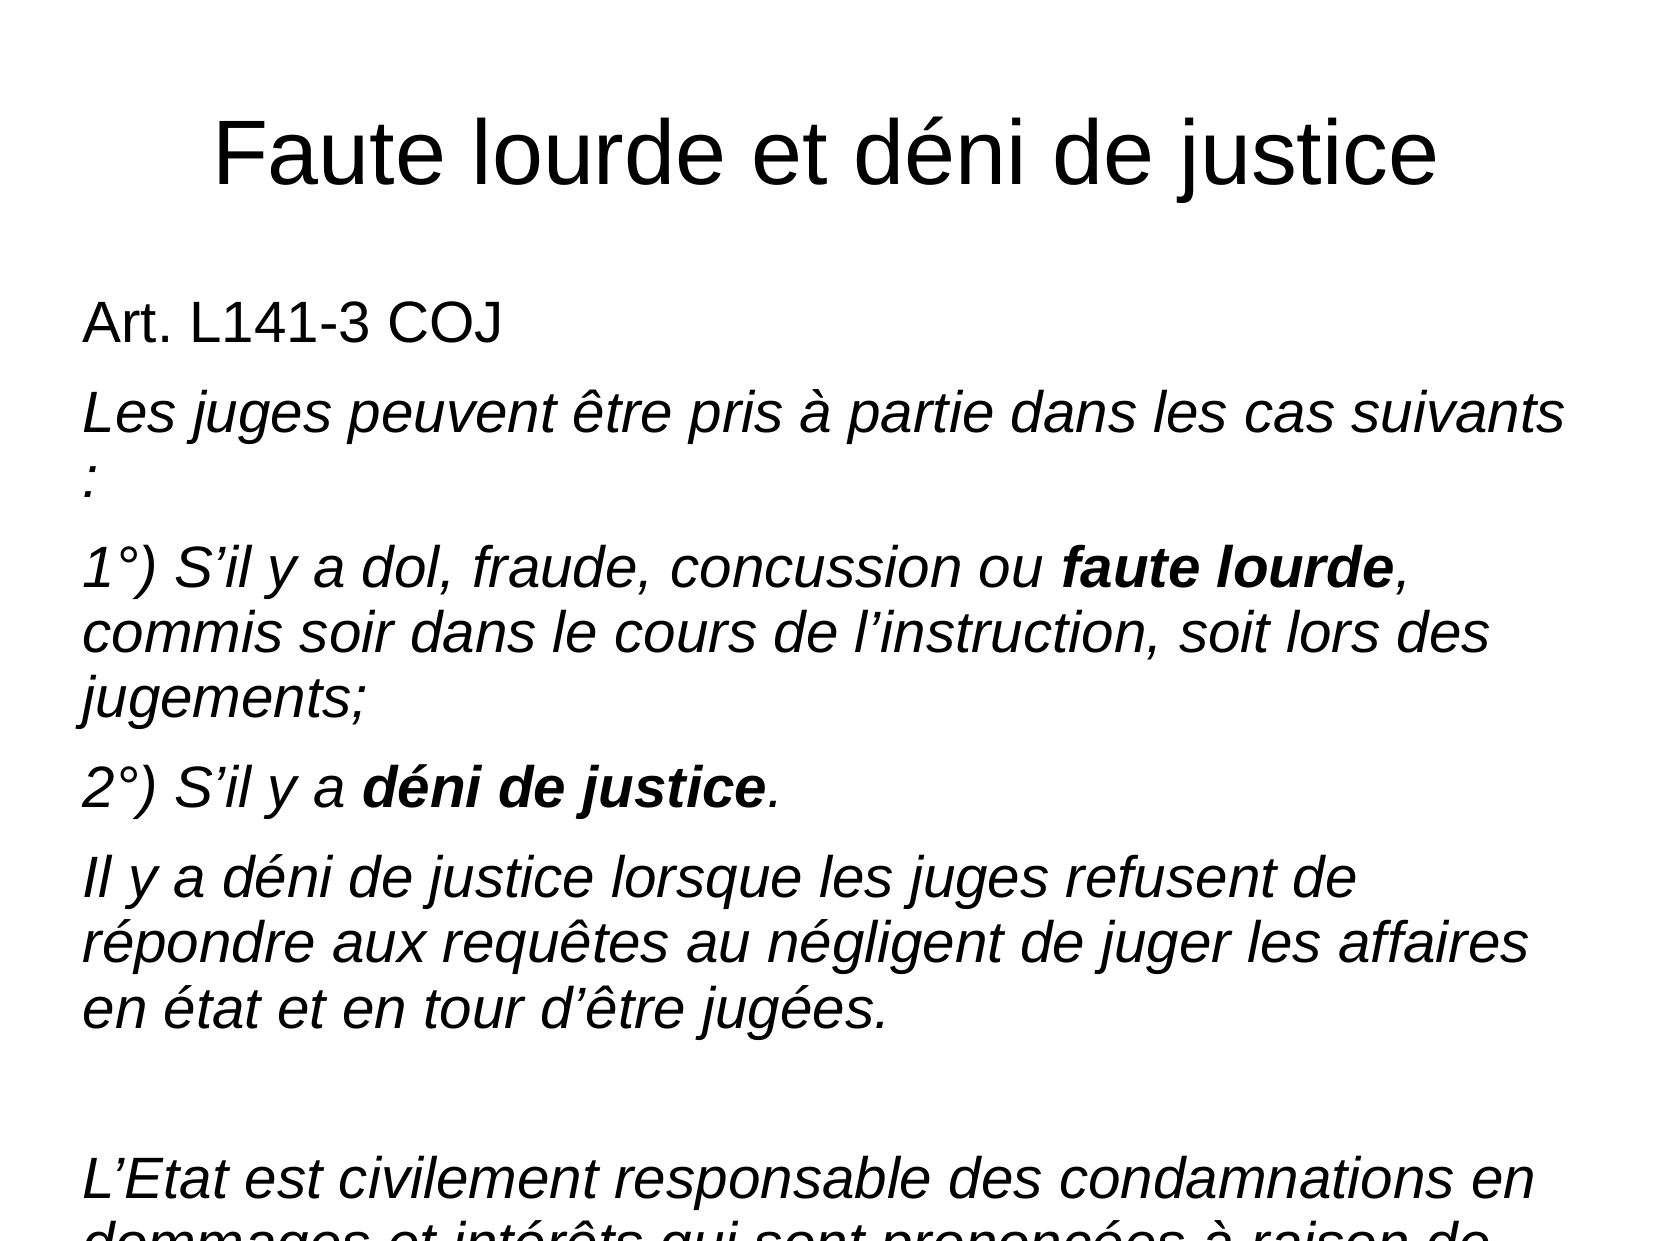

# Faute lourde et déni de justice
Art. L141-3 COJ
Les juges peuvent être pris à partie dans les cas suivants :
1°) S’il y a dol, fraude, concussion ou faute lourde, commis soir dans le cours de l’instruction, soit lors des jugements;
2°) S’il y a déni de justice.
Il y a déni de justice lorsque les juges refusent de répondre aux requêtes au négligent de juger les affaires en état et en tour d’être jugées.
L’Etat est civilement responsable des condamnations en dommages et intérêts qui sont prononcées à raison de ces faits contre les juges, sauf son recours contre ces derniers.